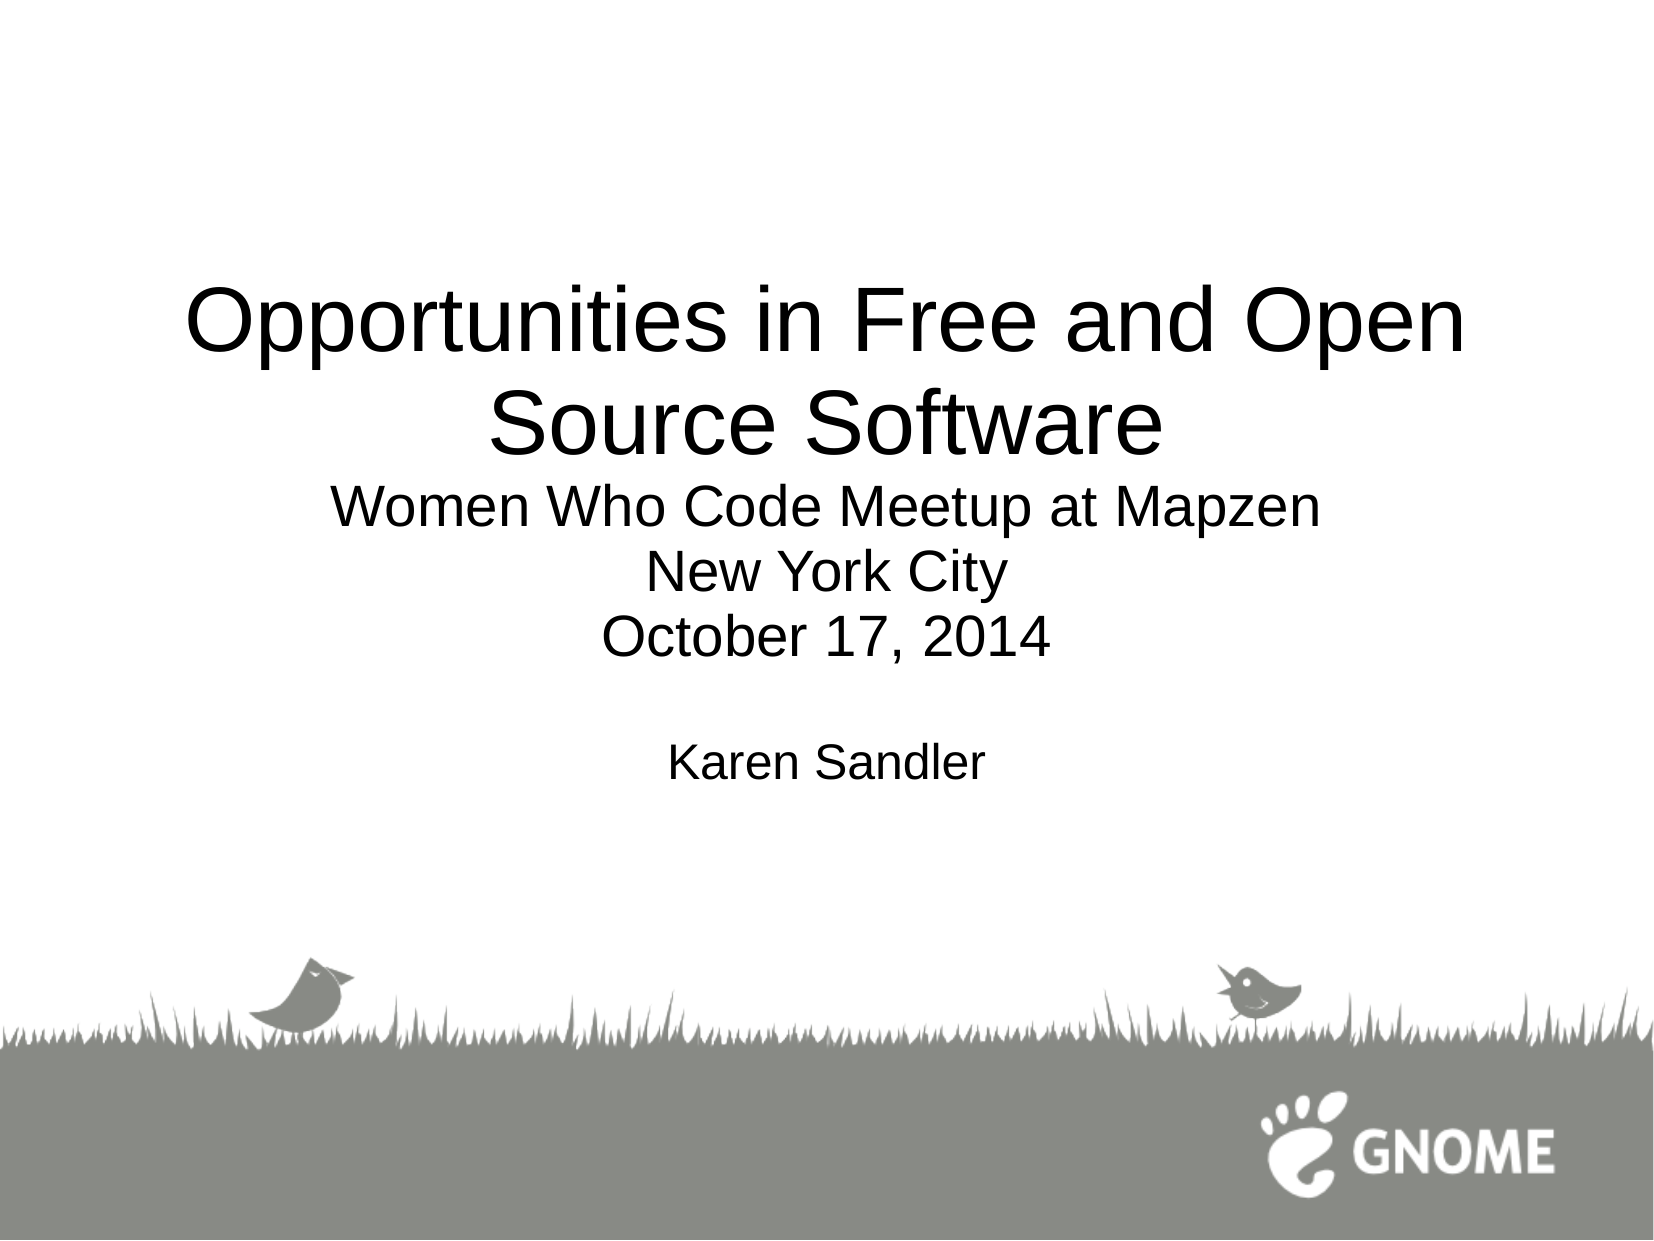

# Opportunities in Free and Open Source Software
Women Who Code Meetup at Mapzen
New York City
October 17, 2014
Karen Sandler